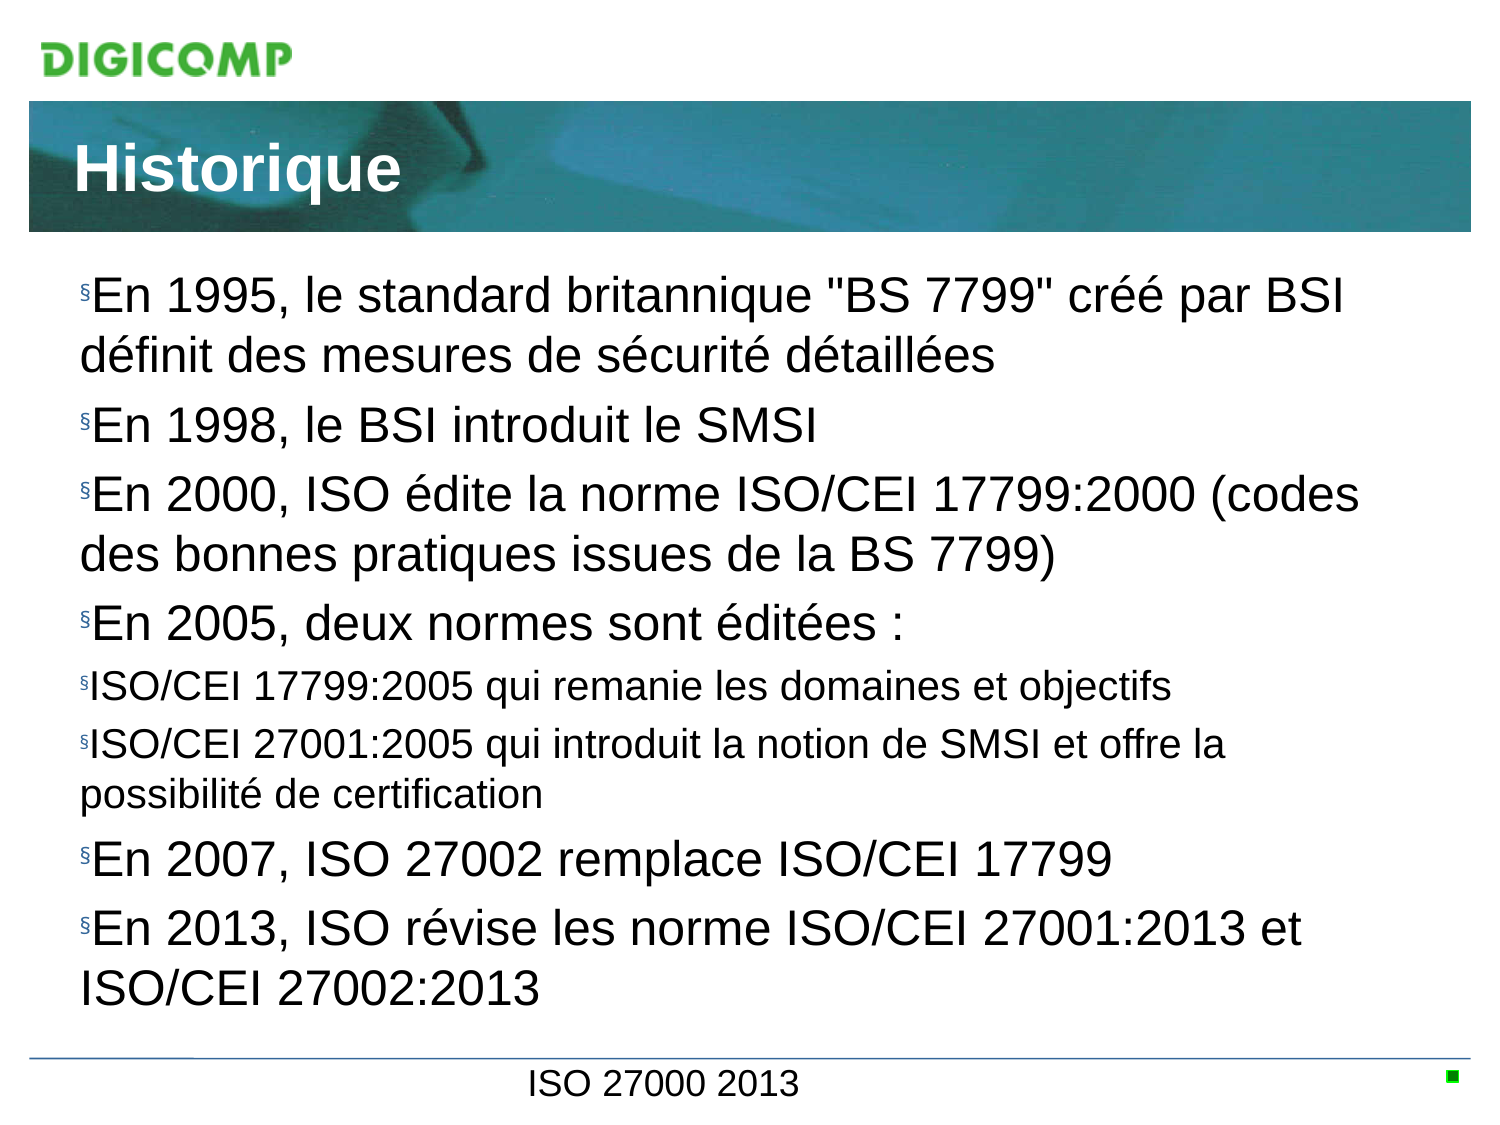

# Historique
En 1995, le standard britannique "BS 7799" créé par BSI définit des mesures de sécurité détaillées
En 1998, le BSI introduit le SMSI
En 2000, ISO édite la norme ISO/CEI 17799:2000 (codes des bonnes pratiques issues de la BS 7799)
En 2005, deux normes sont éditées :
ISO/CEI 17799:2005 qui remanie les domaines et objectifs
ISO/CEI 27001:2005 qui introduit la notion de SMSI et offre la possibilité de certification
En 2007, ISO 27002 remplace ISO/CEI 17799
En 2013, ISO révise les norme ISO/CEI 27001:2013 et ISO/CEI 27002:2013
ISO 27000 2013